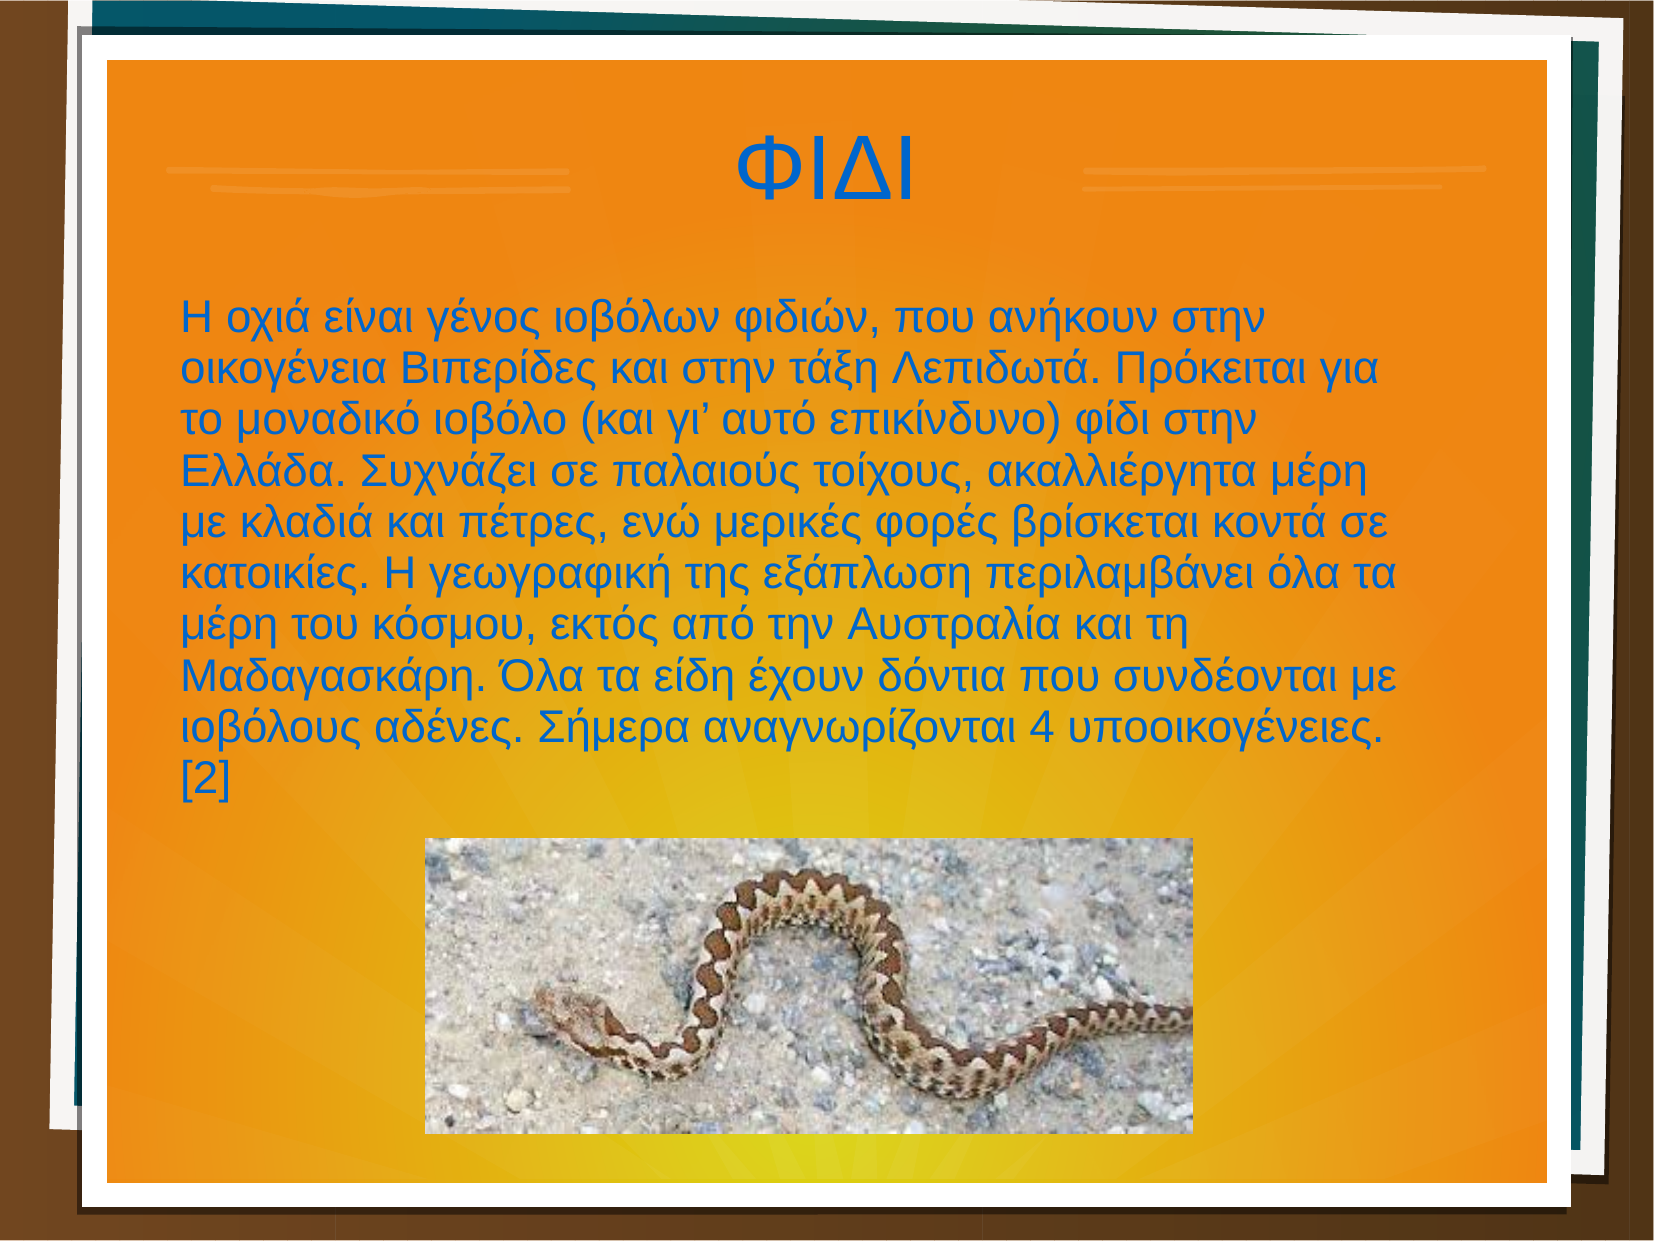

# ΦΙΔΙ
H οχιά είναι γένος ιοβόλων φιδιών, που ανήκουν στην οικογένεια Βιπερίδες και στην τάξη Λεπιδωτά. Πρόκειται για το μοναδικό ιοβόλο (και γι’ αυτό επικίνδυνο) φίδι στην Ελλάδα. Συχνάζει σε παλαιούς τοίχους, ακαλλιέργητα μέρη με κλαδιά και πέτρες, ενώ μερικές φορές βρίσκεται κοντά σε κατοικίες. Η γεωγραφική της εξάπλωση περιλαμβάνει όλα τα μέρη του κόσμου, εκτός από την Αυστραλία και τη Μαδαγασκάρη. Όλα τα είδη έχουν δόντια που συνδέονται με ιοβόλους αδένες. Σήμερα αναγνωρίζονται 4 υποοικογένειες.[2]